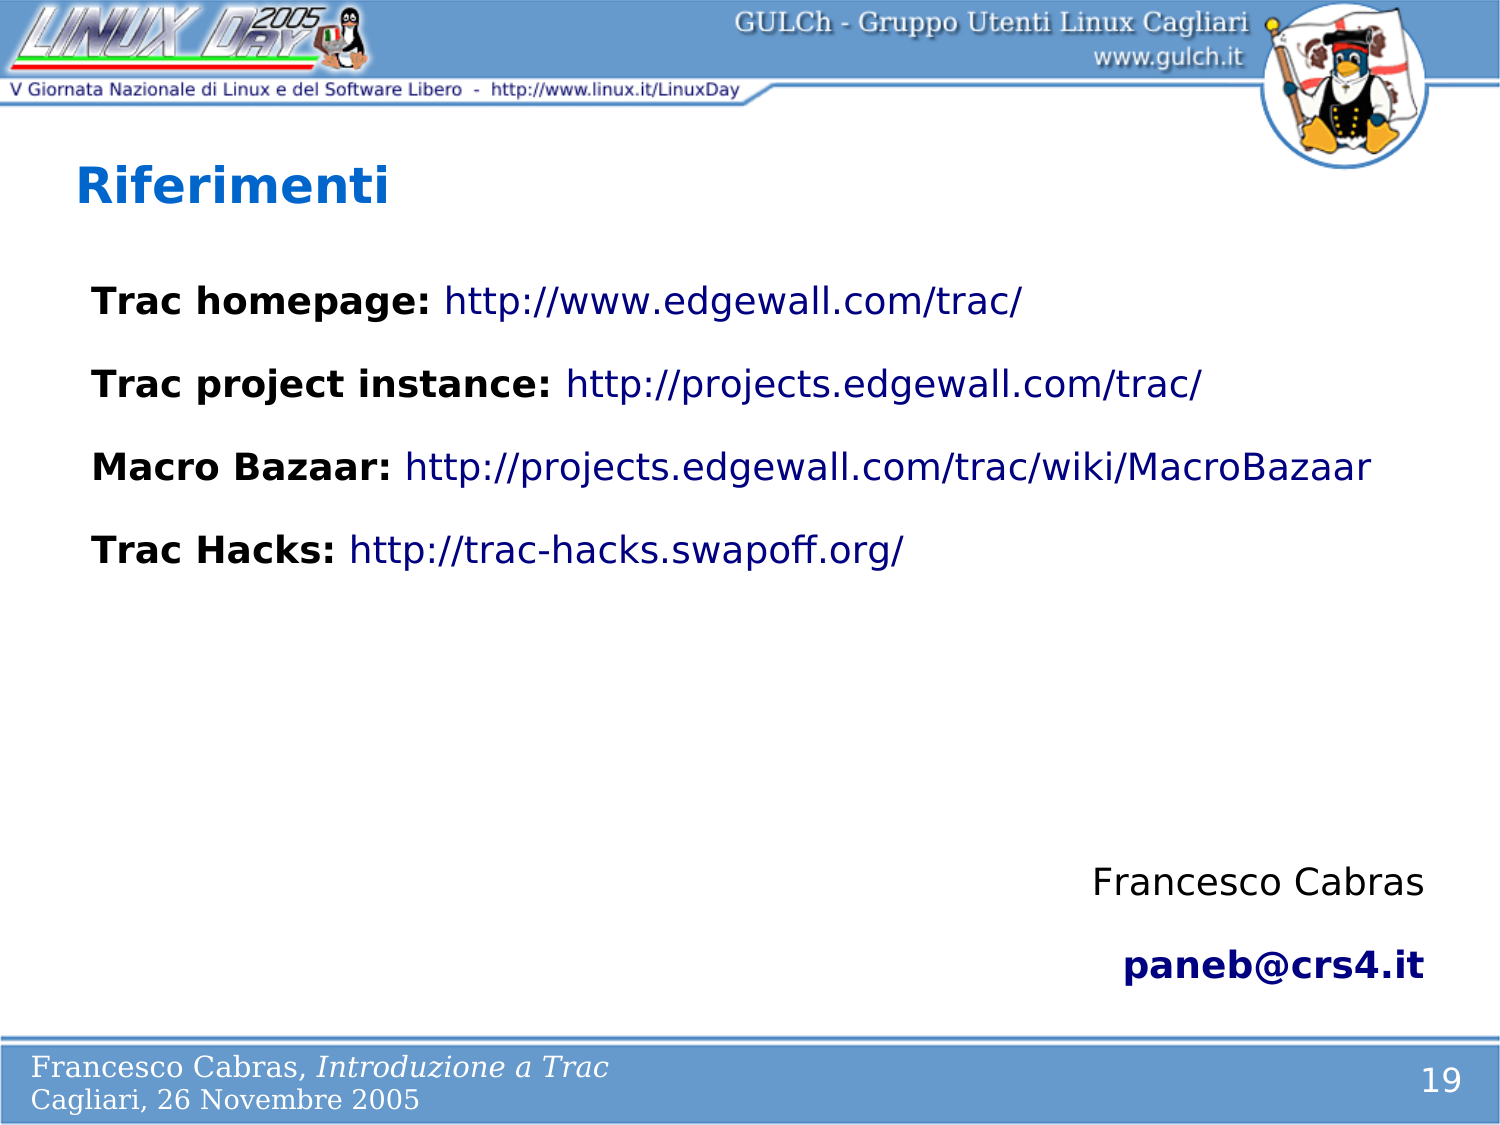

# Riferimenti
Trac homepage: http://www.edgewall.com/trac/
Trac project instance: http://projects.edgewall.com/trac/
Macro Bazaar: http://projects.edgewall.com/trac/wiki/MacroBazaar
Trac Hacks: http://trac-hacks.swapoff.org/
Francesco Cabras
paneb@crs4.it